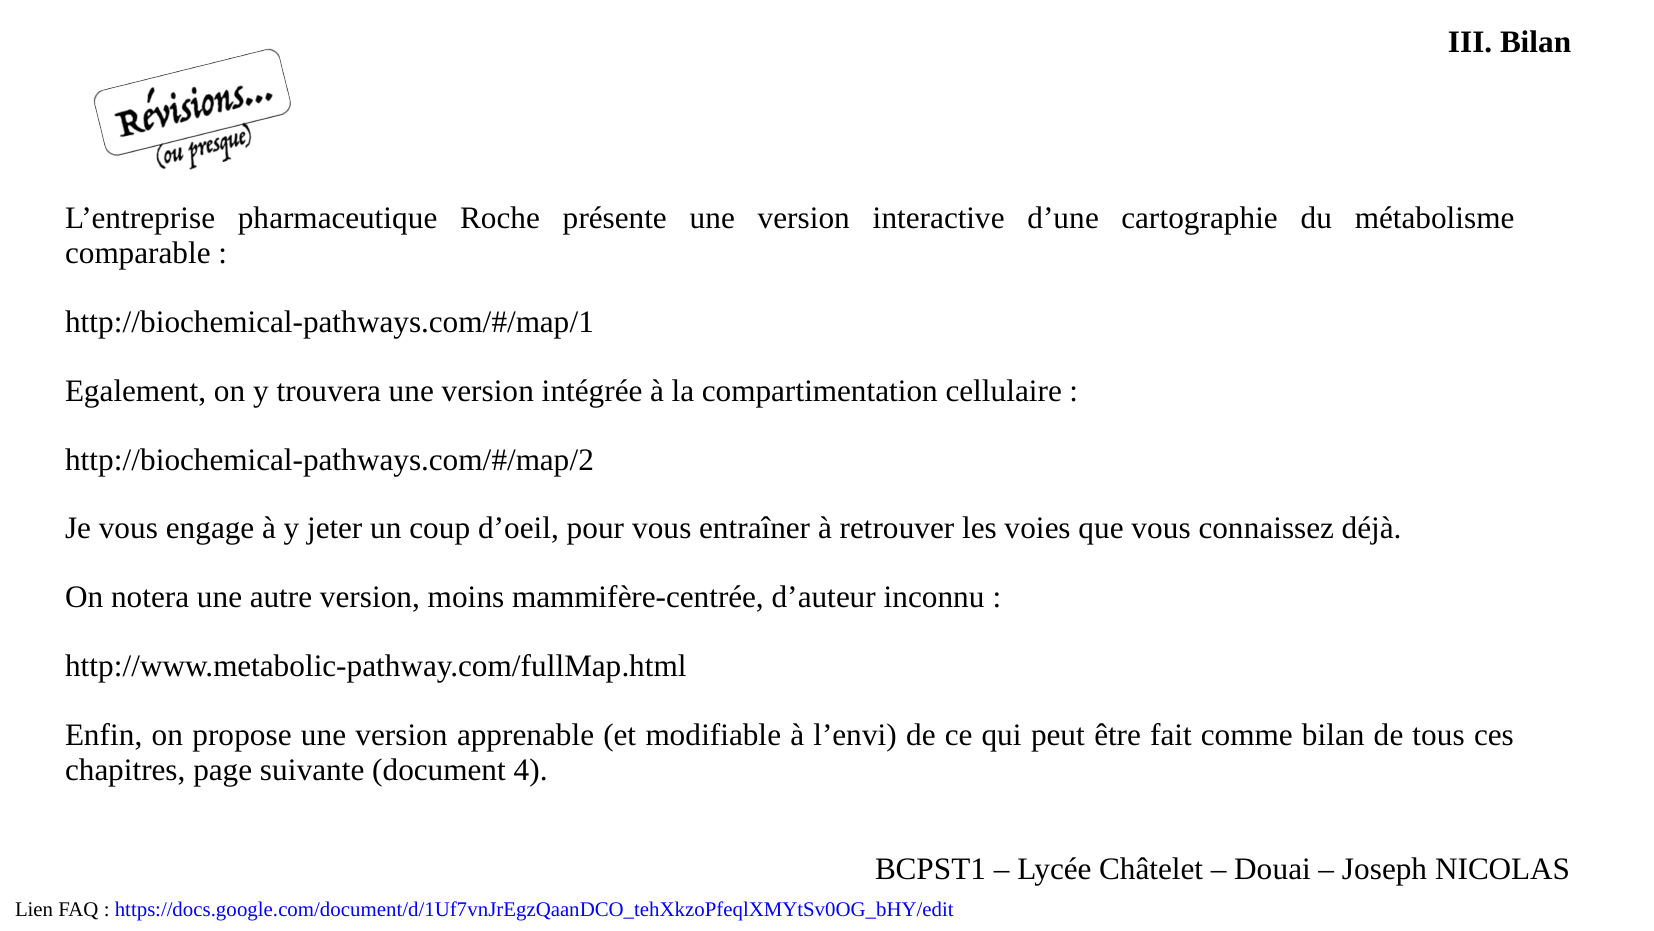

III. Bilan
L’entreprise pharmaceutique Roche présente une version interactive d’une cartographie du métabolisme comparable :
http://biochemical-pathways.com/#/map/1
Egalement, on y trouvera une version intégrée à la compartimentation cellulaire :
http://biochemical-pathways.com/#/map/2
Je vous engage à y jeter un coup d’oeil, pour vous entraîner à retrouver les voies que vous connaissez déjà.
On notera une autre version, moins mammifère-centrée, d’auteur inconnu :
http://www.metabolic-pathway.com/fullMap.html
Enfin, on propose une version apprenable (et modifiable à l’envi) de ce qui peut être fait comme bilan de tous ces chapitres, page suivante (document 4).
BCPST1 – Lycée Châtelet – Douai – Joseph NICOLAS
Lien FAQ : https://docs.google.com/document/d/1Uf7vnJrEgzQaanDCO_tehXkzoPfeqlXMYtSv0OG_bHY/edit